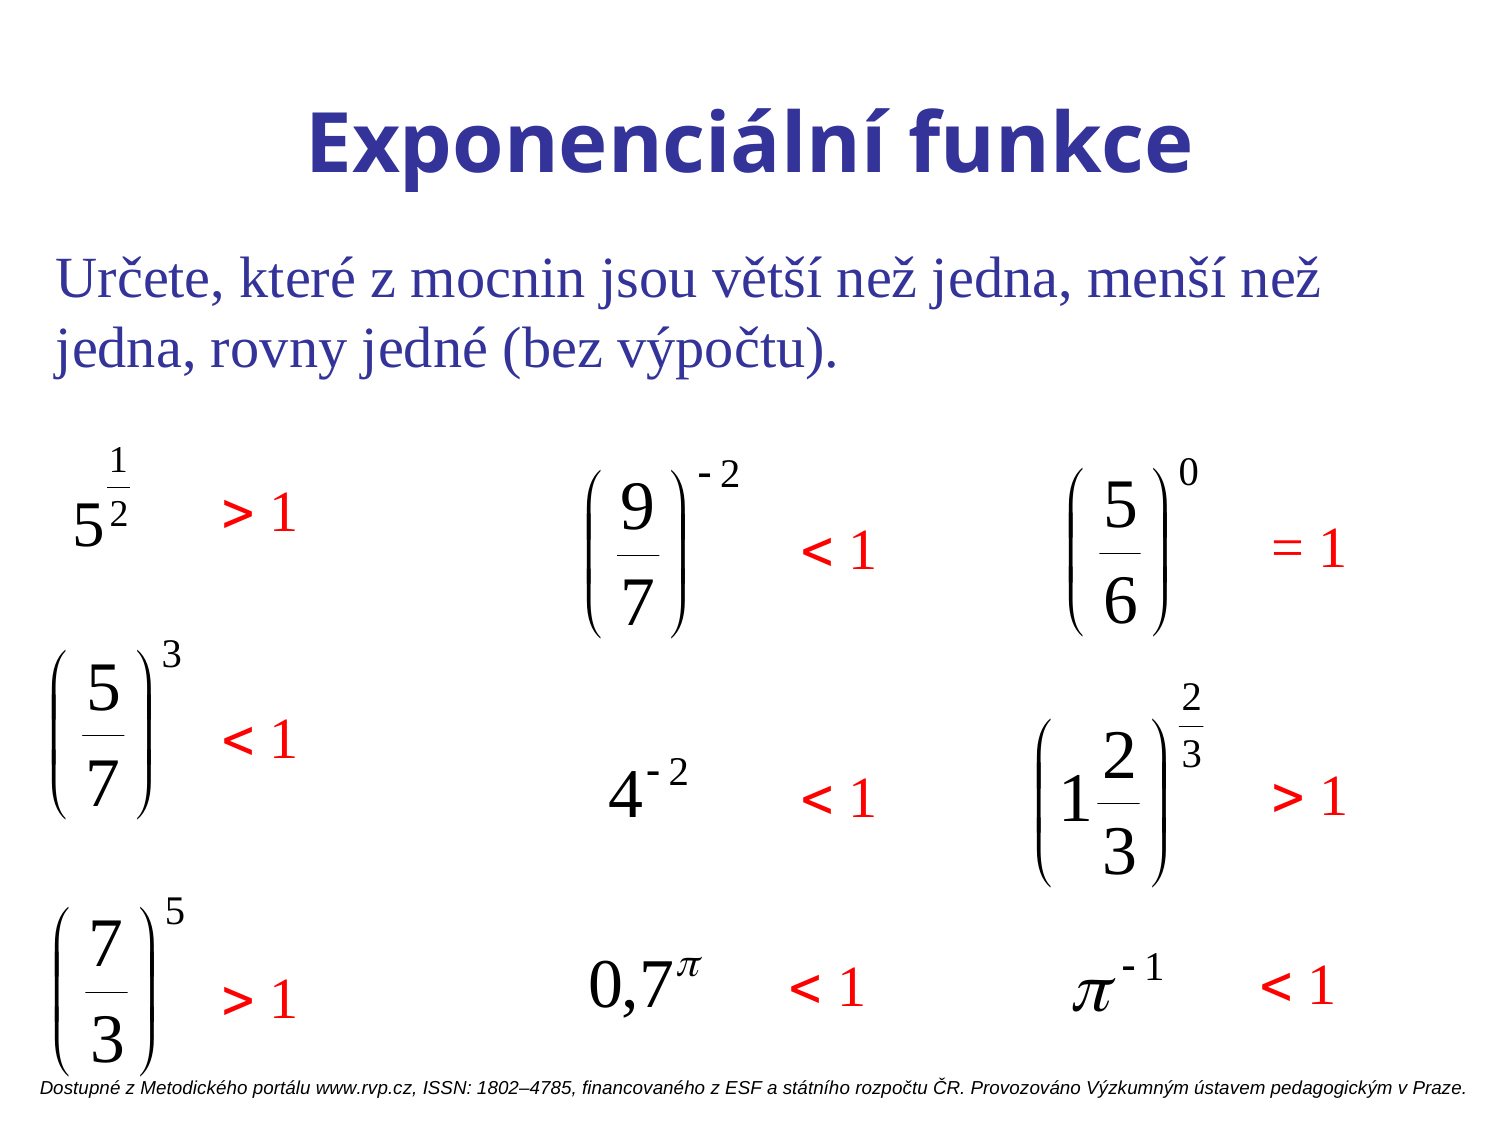

Exponenciální funkce
Určete, které z mocnin jsou větší než jedna, menší než jedna, rovny jedné (bez výpočtu).
 1
= 1
 1
 1
 1
 1
 1
 1
 1
Dostupné z Metodického portálu www.rvp.cz, ISSN: 1802–4785, financovaného z ESF a státního rozpočtu ČR. Provozováno Výzkumným ústavem pedagogickým v Praze.